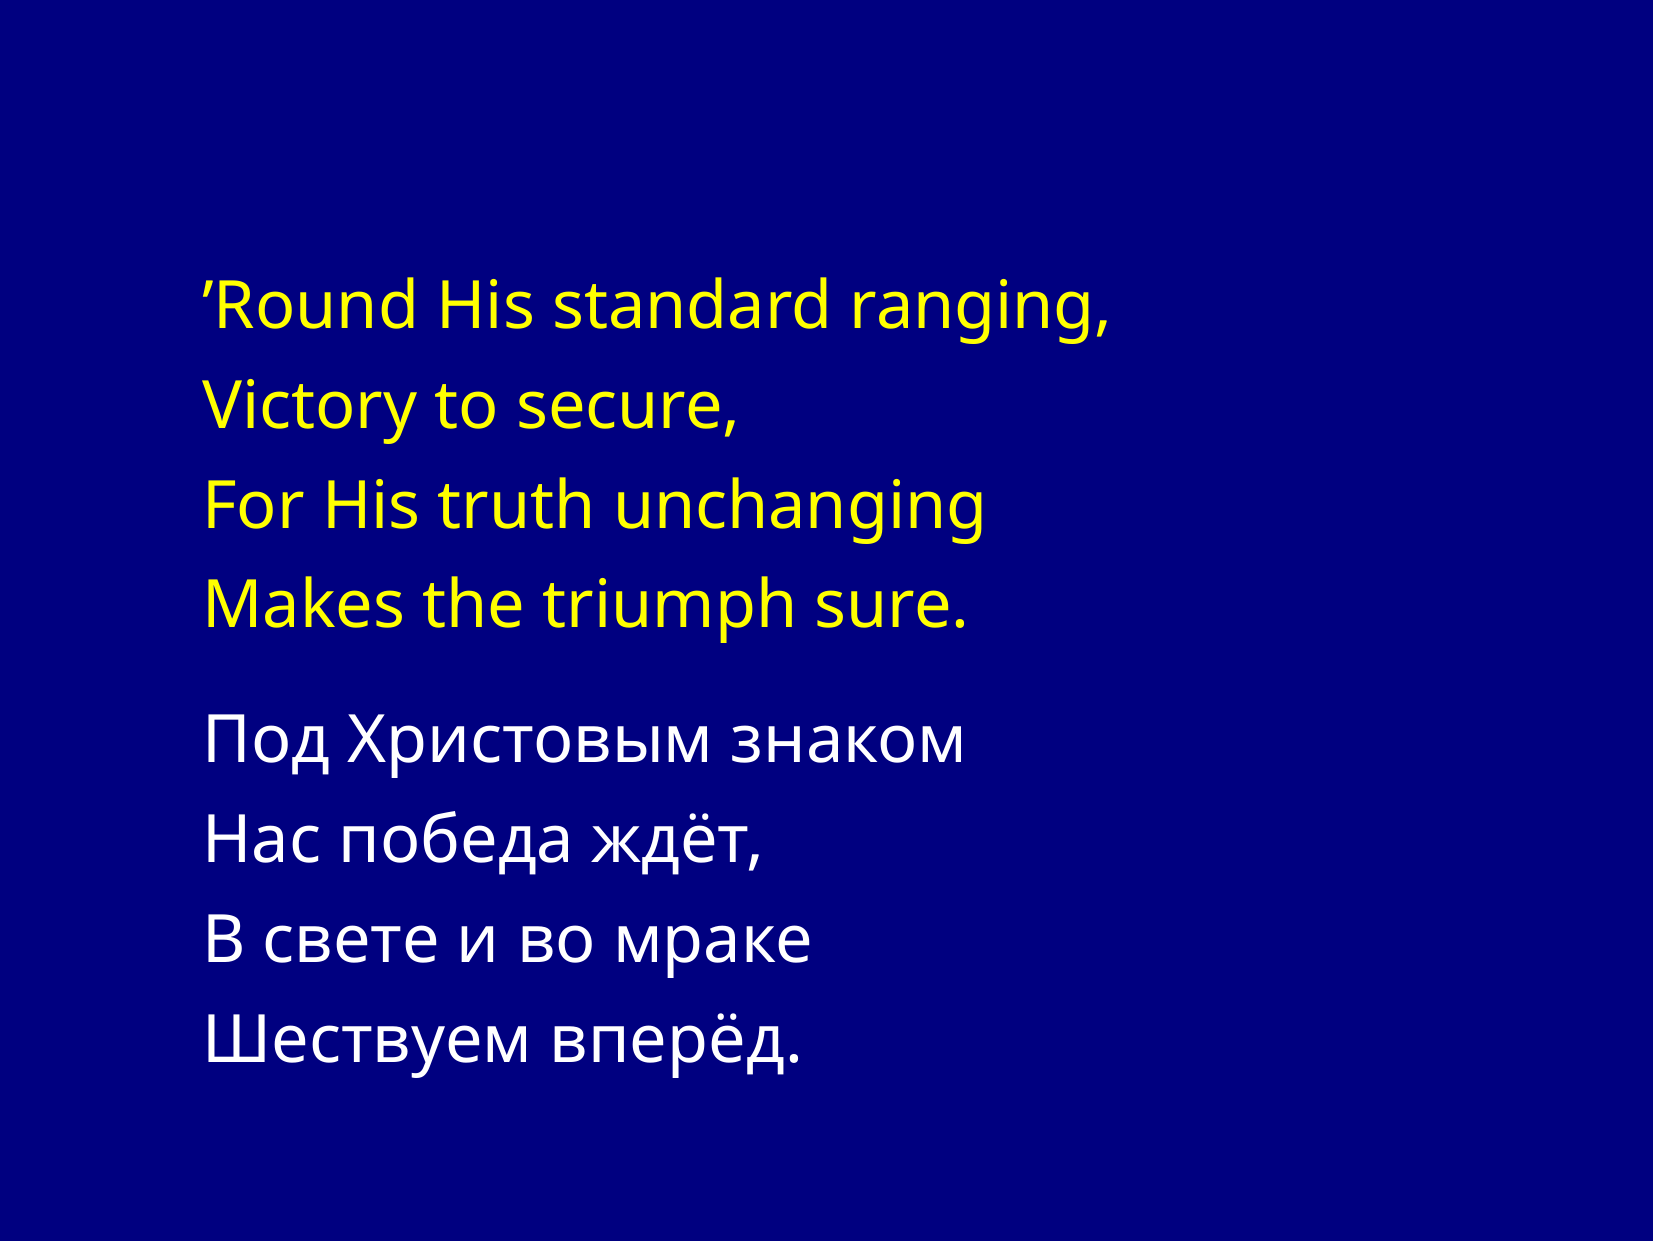

’Round His standard ranging,
	Victory to secure,
	For His truth unchanging
	Makes the triumph sure.
	Под Христовым знаком
	Нас победа ждёт,
	В свете и во мраке
	Шествуем вперёд.